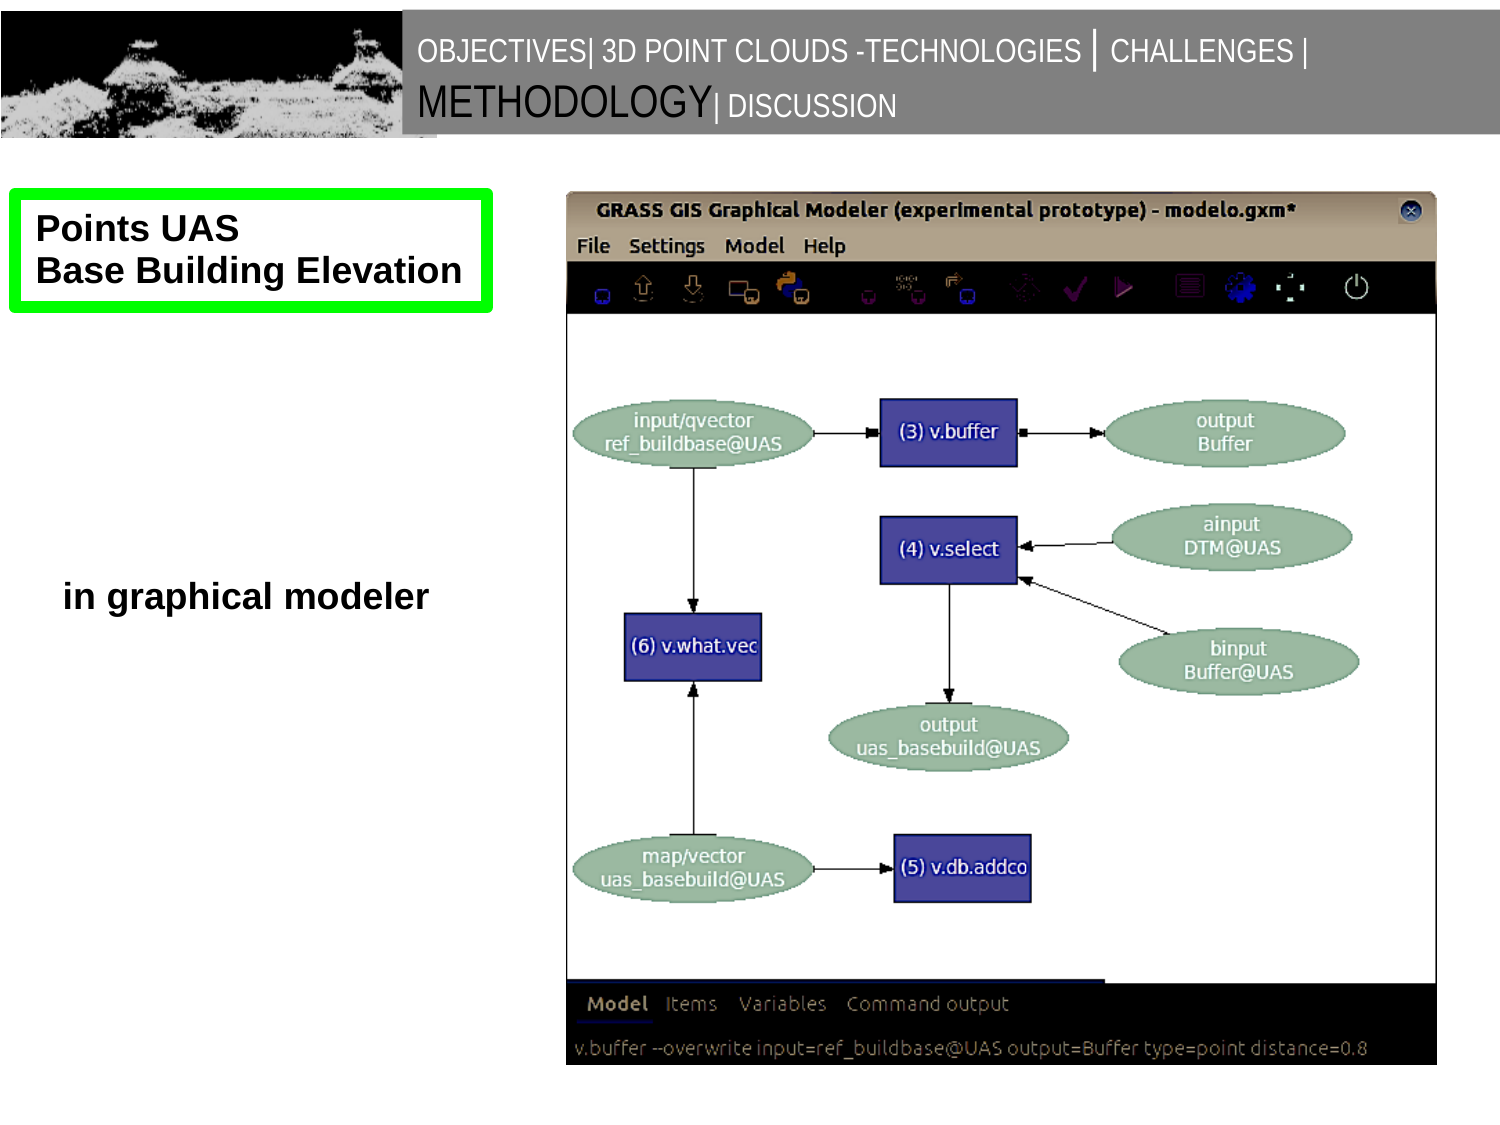

OBJECTIVES| 3D POINT CLOUDS -TECHNOLOGIES | CHALLENGES | METHODOLOGY| DISCUSSION
Points UAS
Base Building Elevation
in graphical modeler